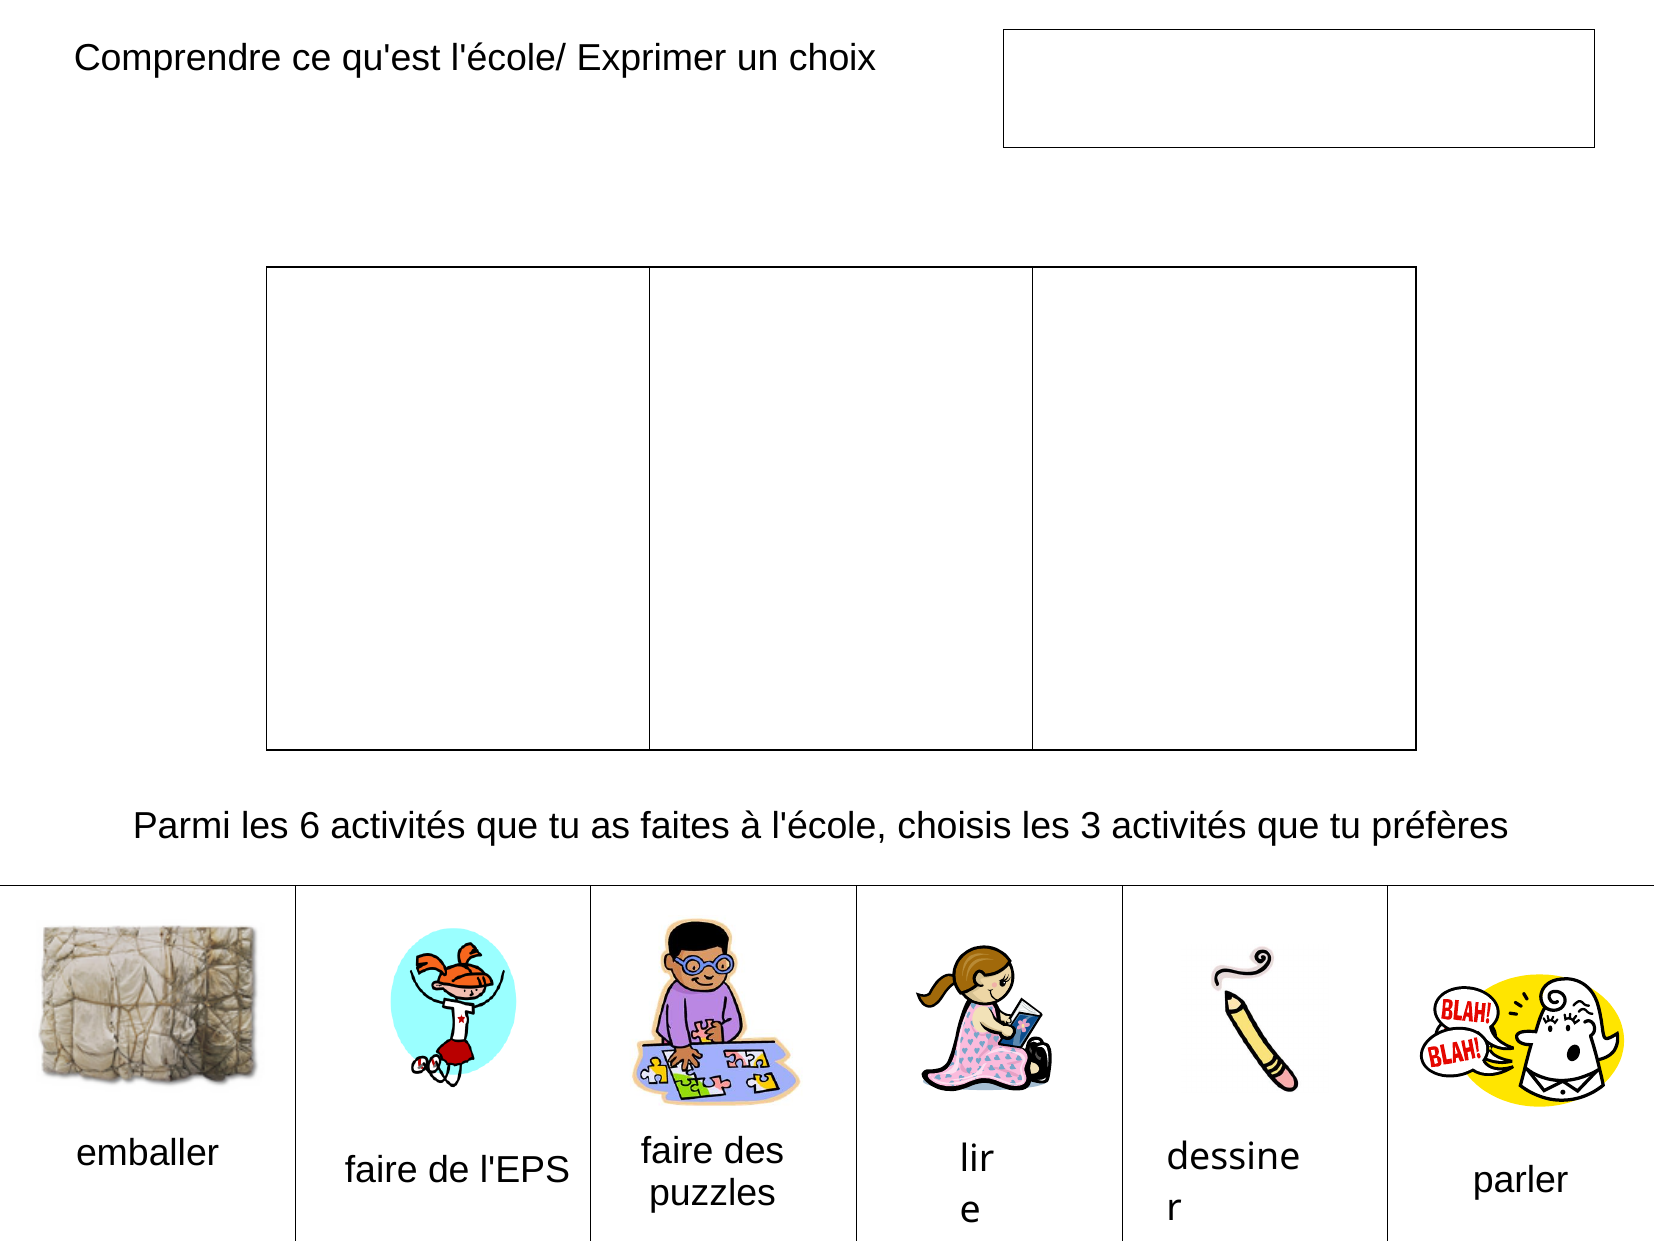

Comprendre ce qu'est l'école/ Exprimer un choix
Parmi les 6 activités que tu as faites à l'école, choisis les 3 activités que tu préfères
faire des
puzzles
dessiner
lire
emballer
faire de l'EPS
parler